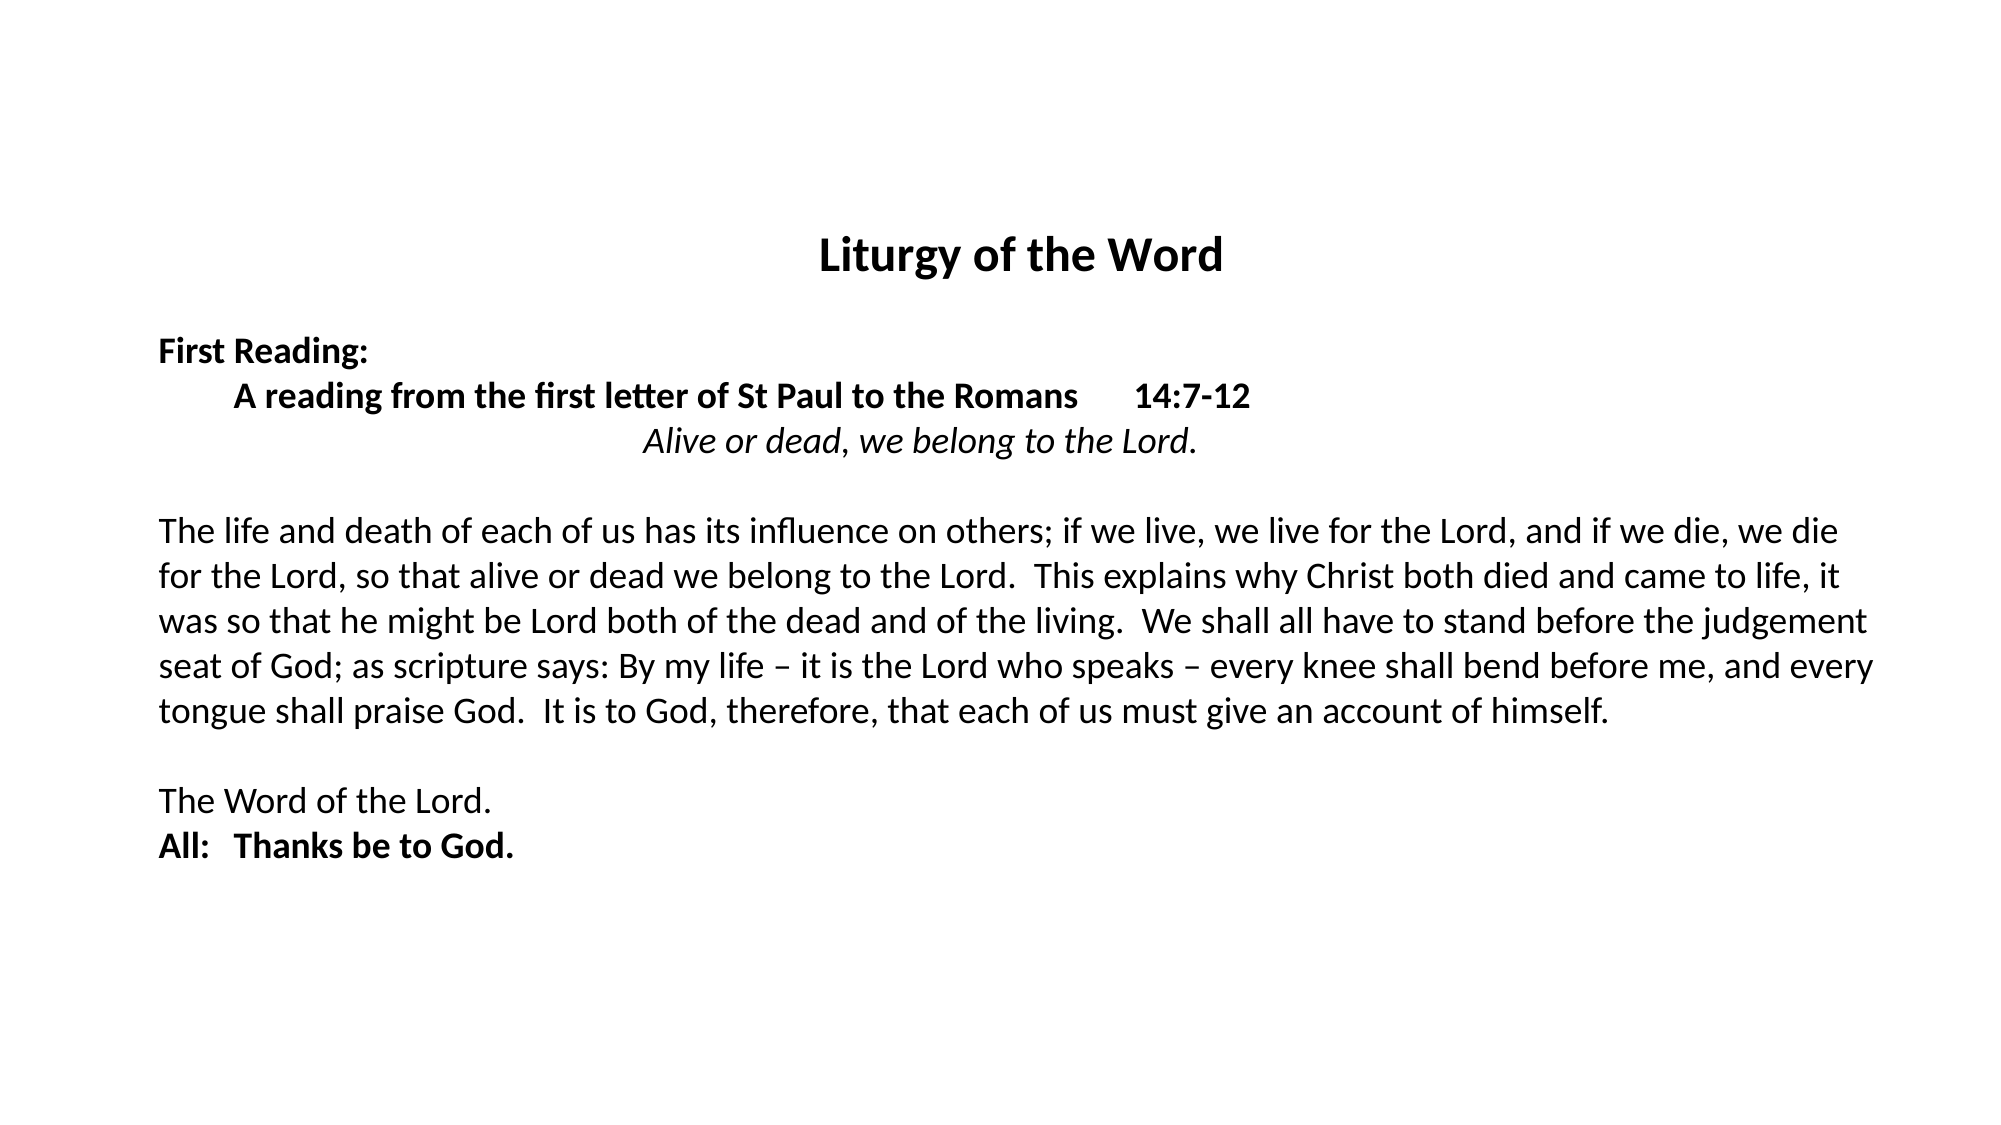

Liturgy of the Word
First Reading:
	A reading from the first letter of St Paul to the Romans	14:7-12
 Alive or dead, we belong to the Lord.
The life and death of each of us has its influence on others; if we live, we live for the Lord, and if we die, we die for the Lord, so that alive or dead we belong to the Lord. This explains why Christ both died and came to life, it was so that he might be Lord both of the dead and of the living. We shall all have to stand before the judgement seat of God; as scripture says: By my life – it is the Lord who speaks – every knee shall bend before me, and every tongue shall praise God. It is to God, therefore, that each of us must give an account of himself.
The Word of the Lord.
All:	Thanks be to God.